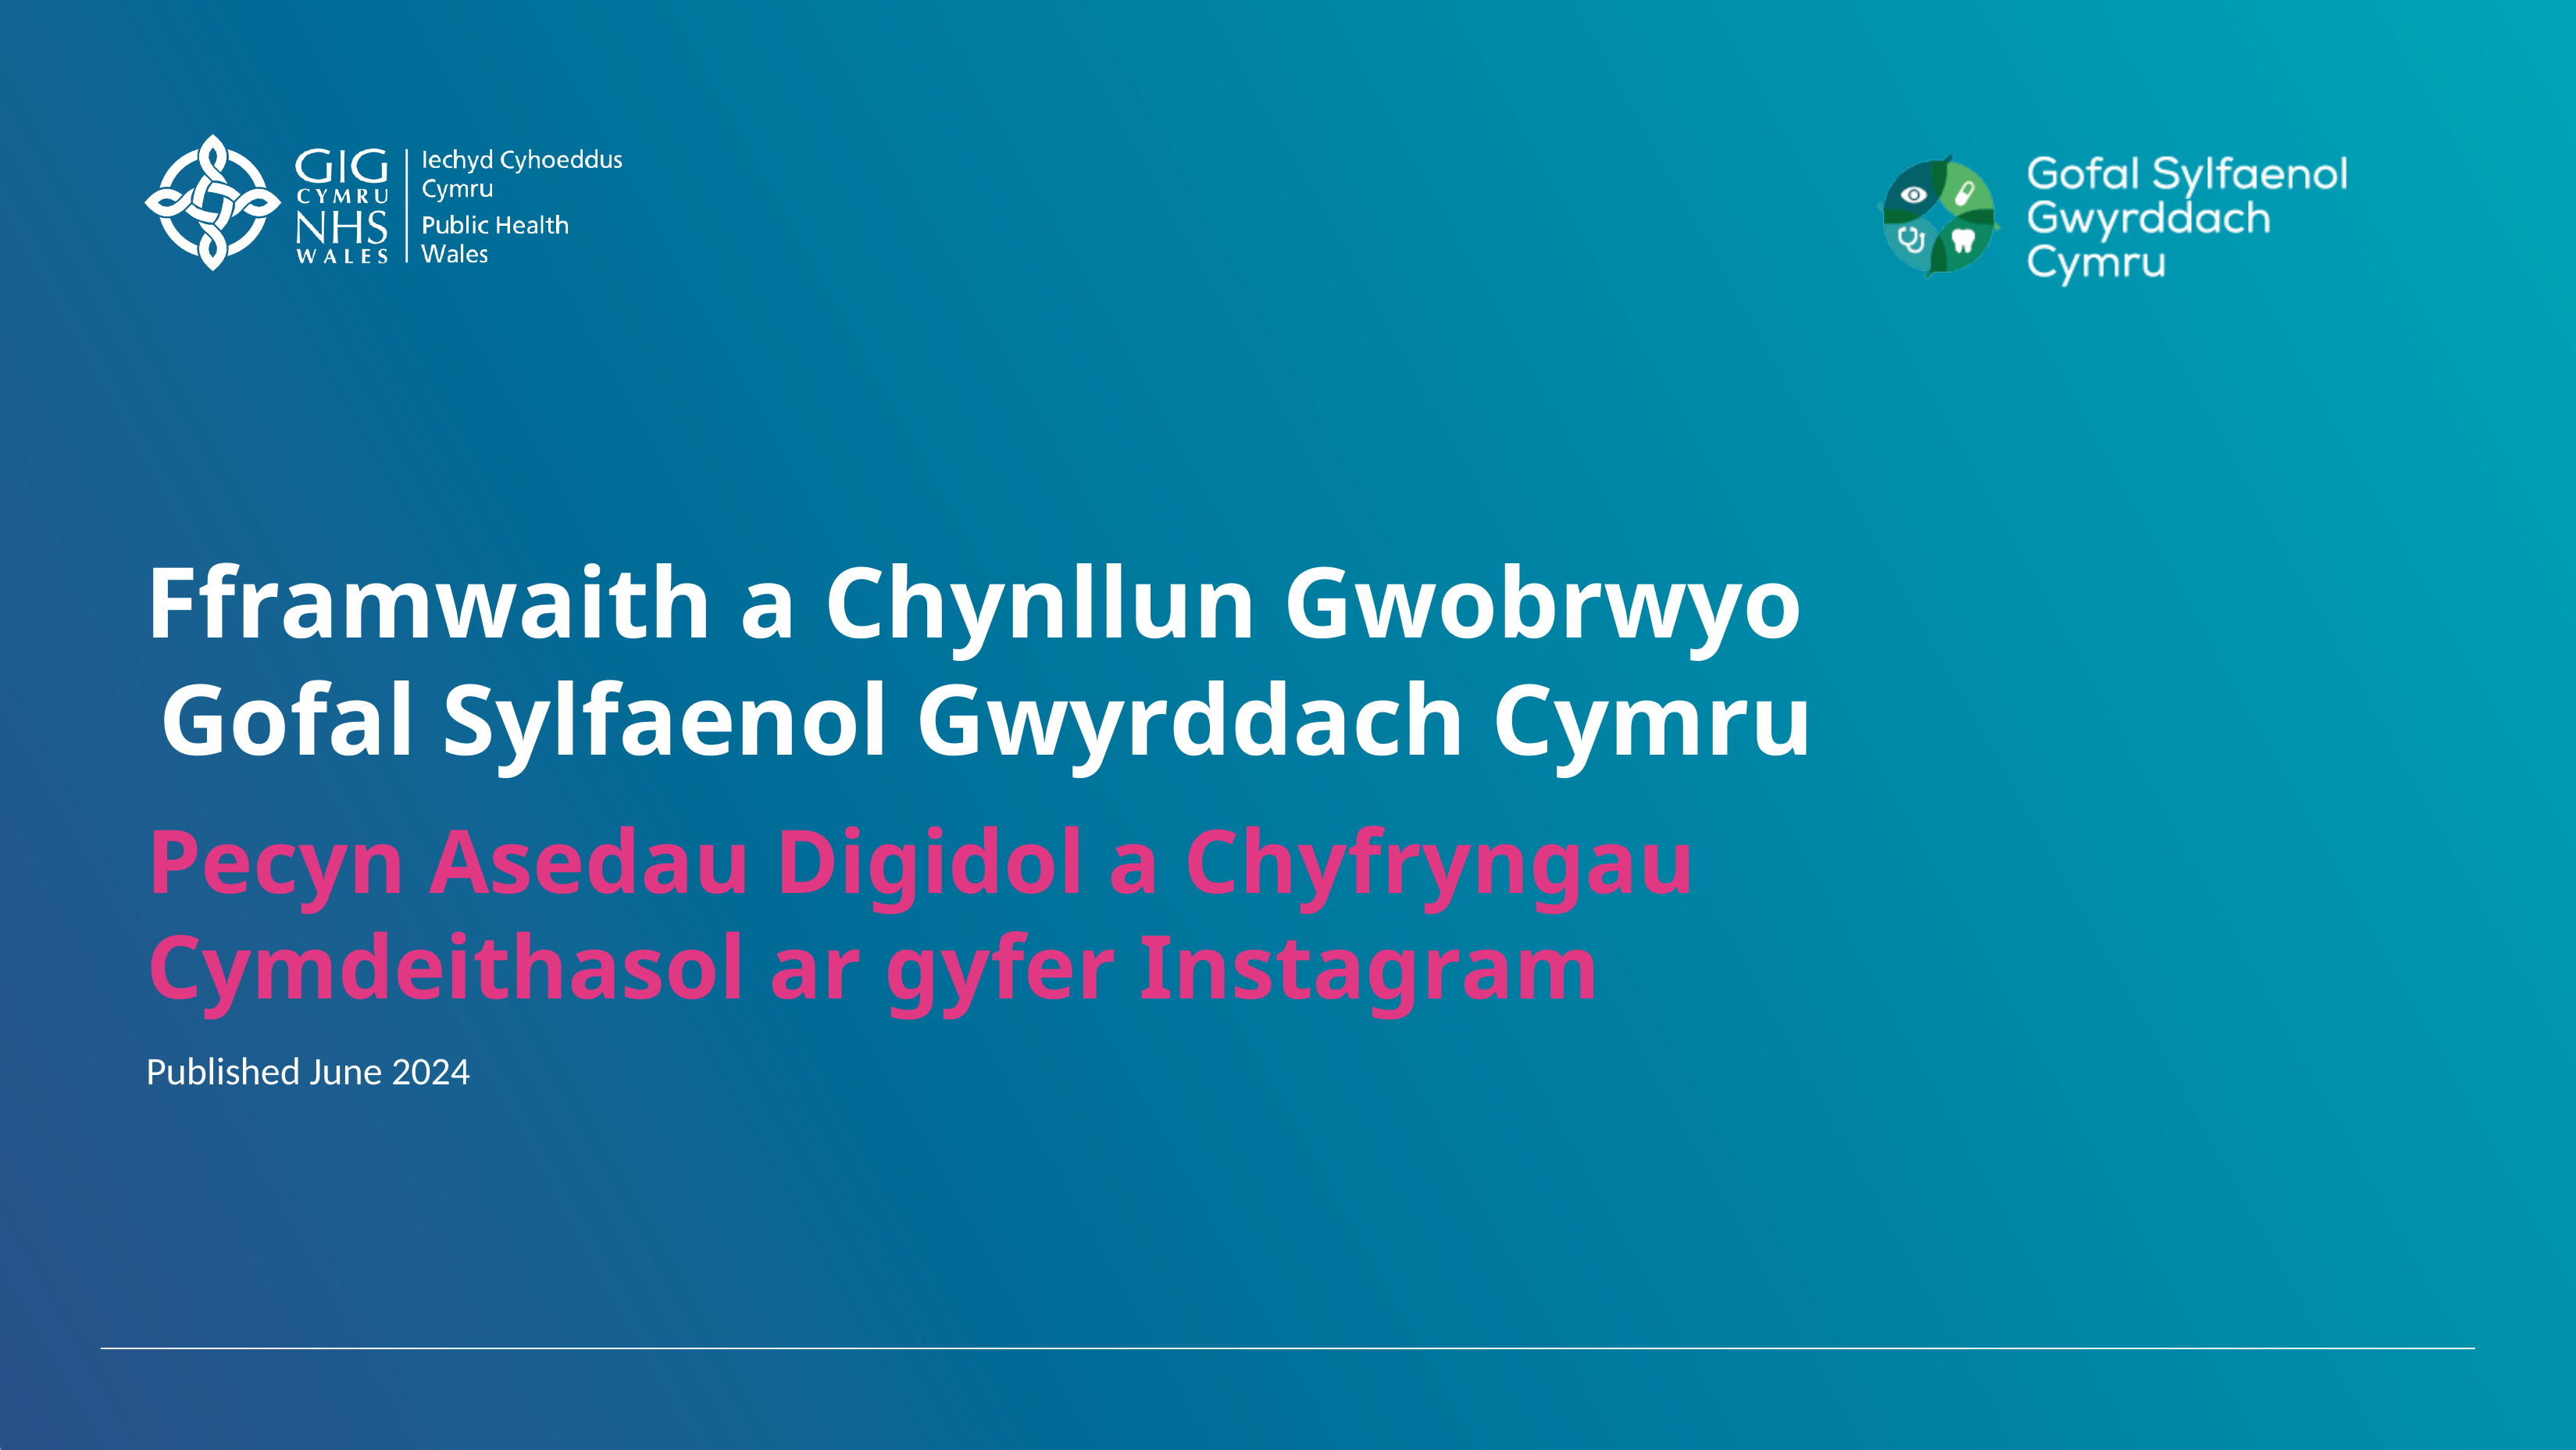

# Fframwaith a Chynllun Gwobrwyo Gofal Sylfaenol Gwyrddach Cymru
Pecyn Asedau Digidol a Chyfryngau Cymdeithasol ar gyfer Instagram
Published June 2024